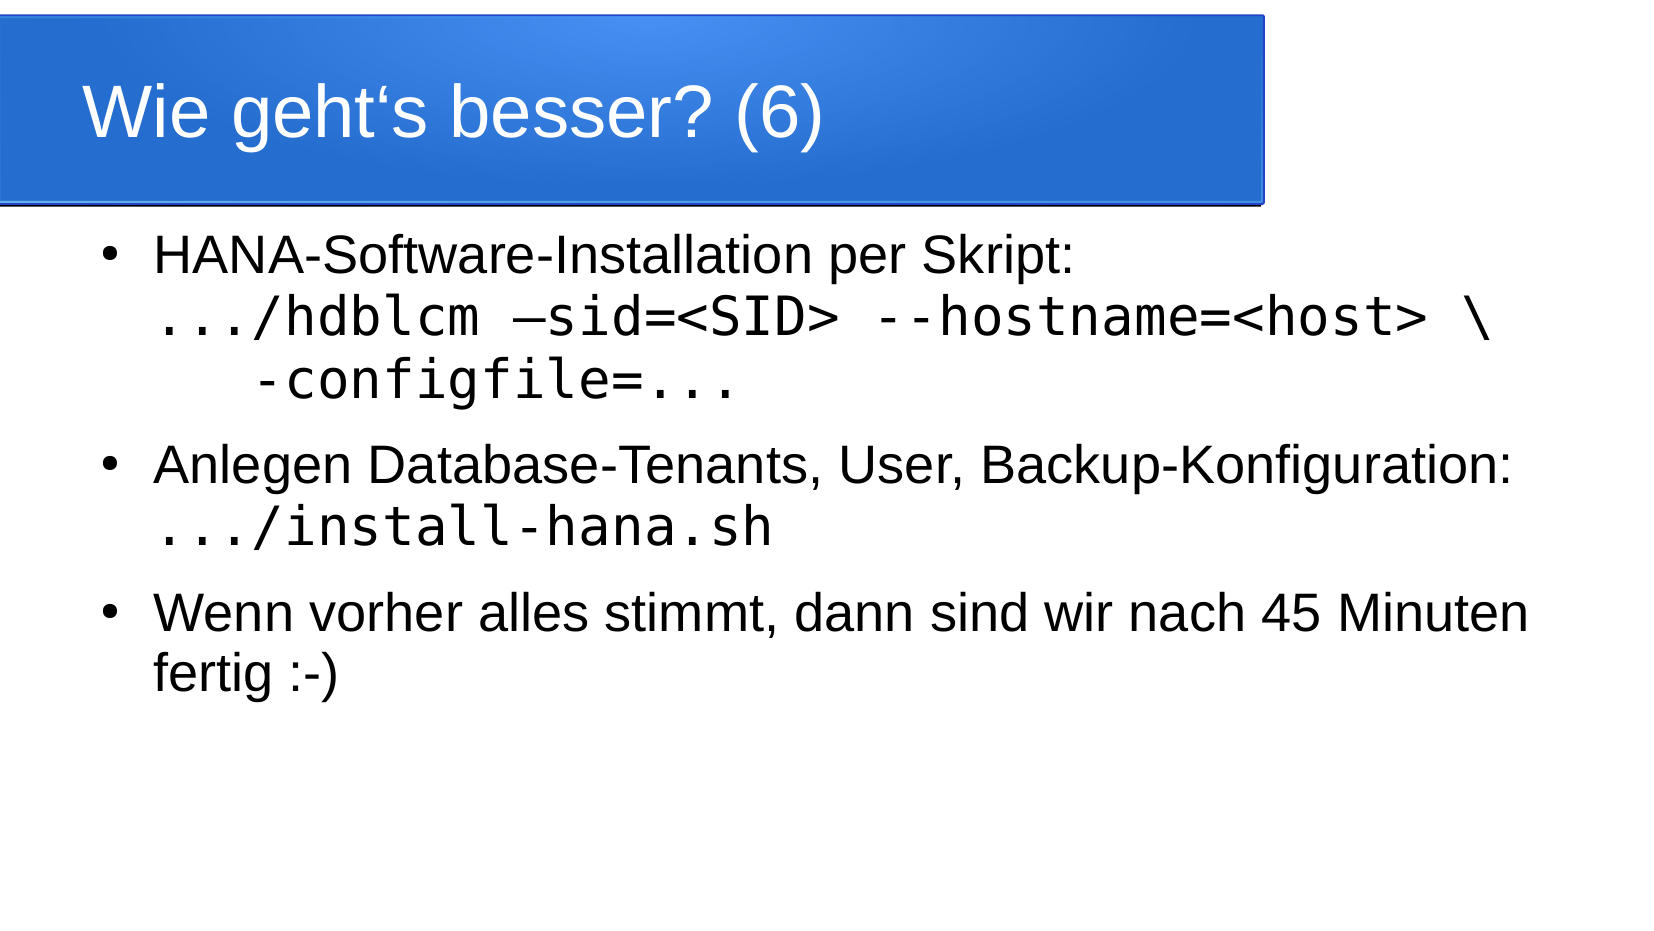

# Wie geht‘s besser? (6)
HANA-Software-Installation per Skript:
.../hdblcm –sid=<SID> --hostname=<host> \
 -configfile=...
Anlegen Database-Tenants, User, Backup-Konfiguration:
.../install-hana.sh
Wenn vorher alles stimmt, dann sind wir nach 45 Minuten fertig :-)